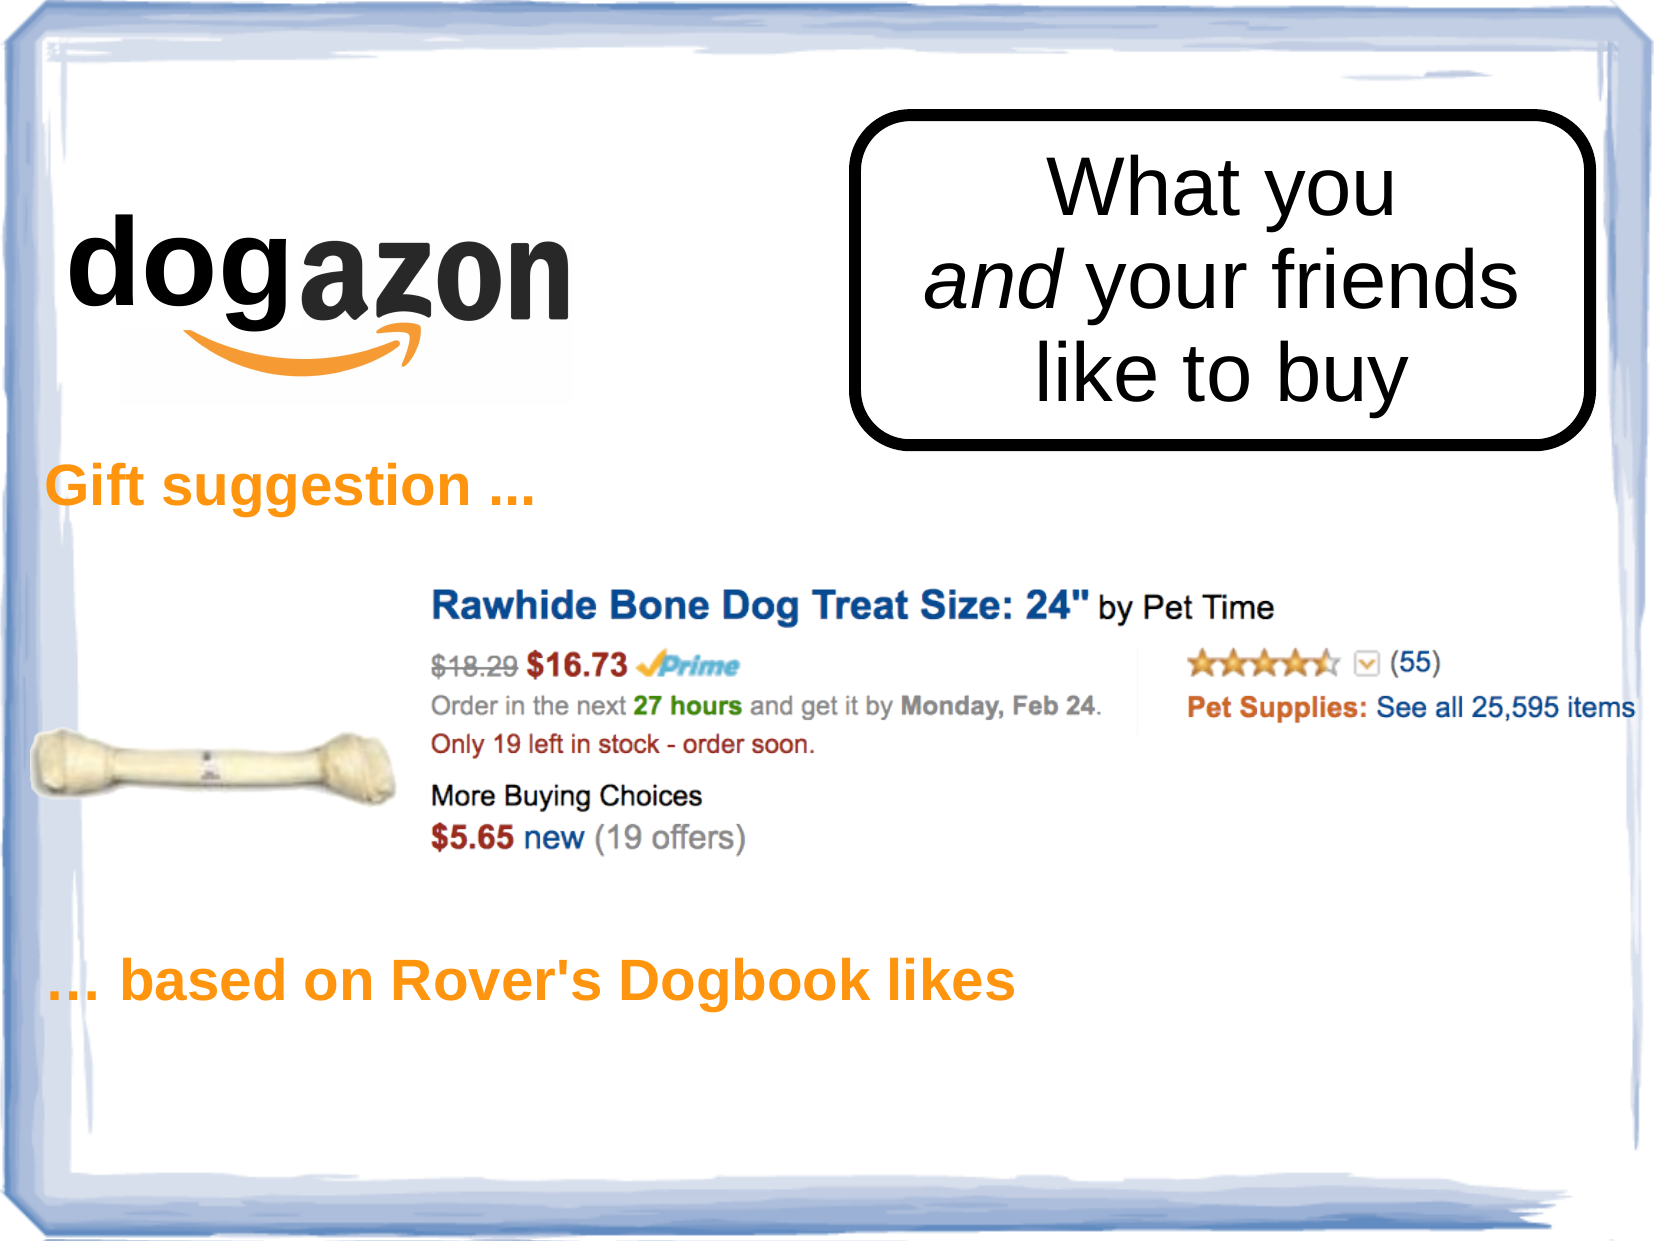

What you
and your friends
like to buy
dog
Gift suggestion ...
… based on Rover's Dogbook likes